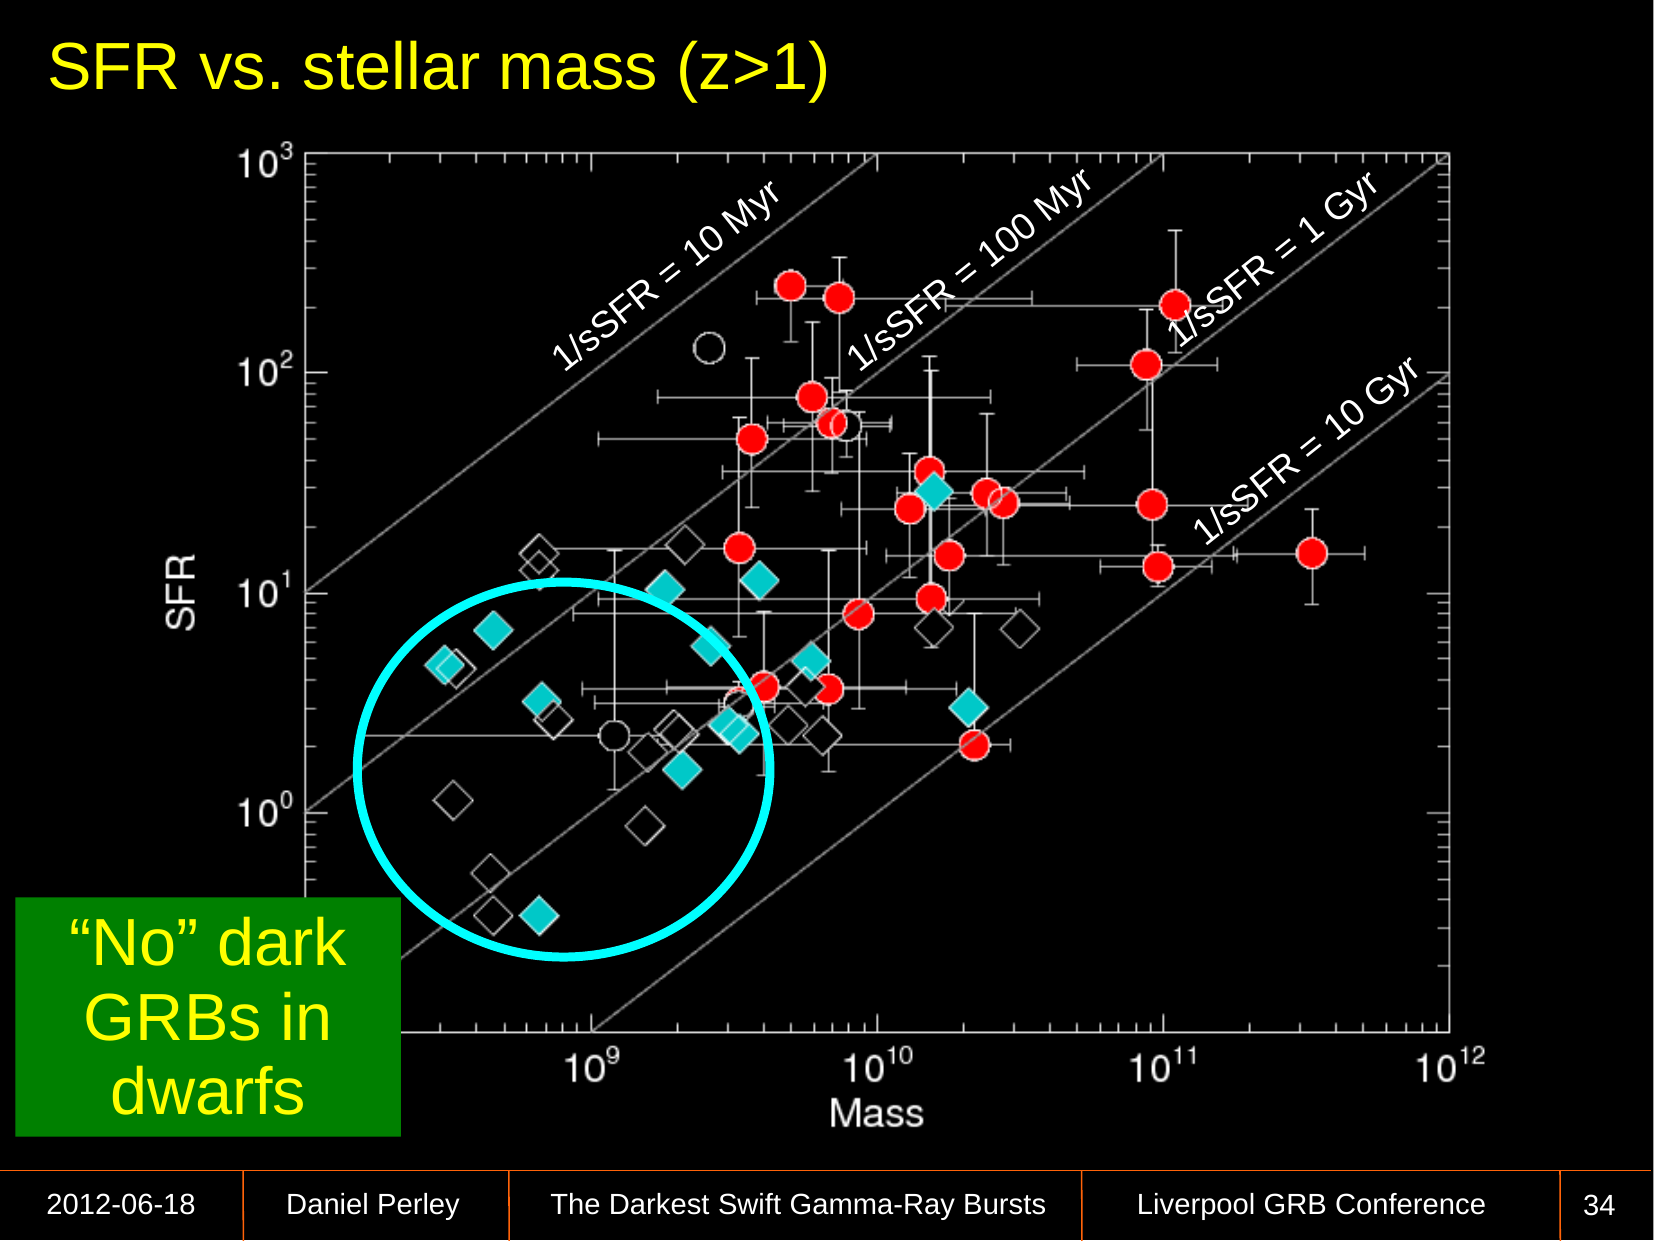

# SFR vs. stellar mass (z>1)
1/sSFR = 1 Gyr
1/sSFR = 10 Myr
1/sSFR = 100 Myr
1/sSFR = 10 Gyr
“No” dark GRBs in dwarfs
34